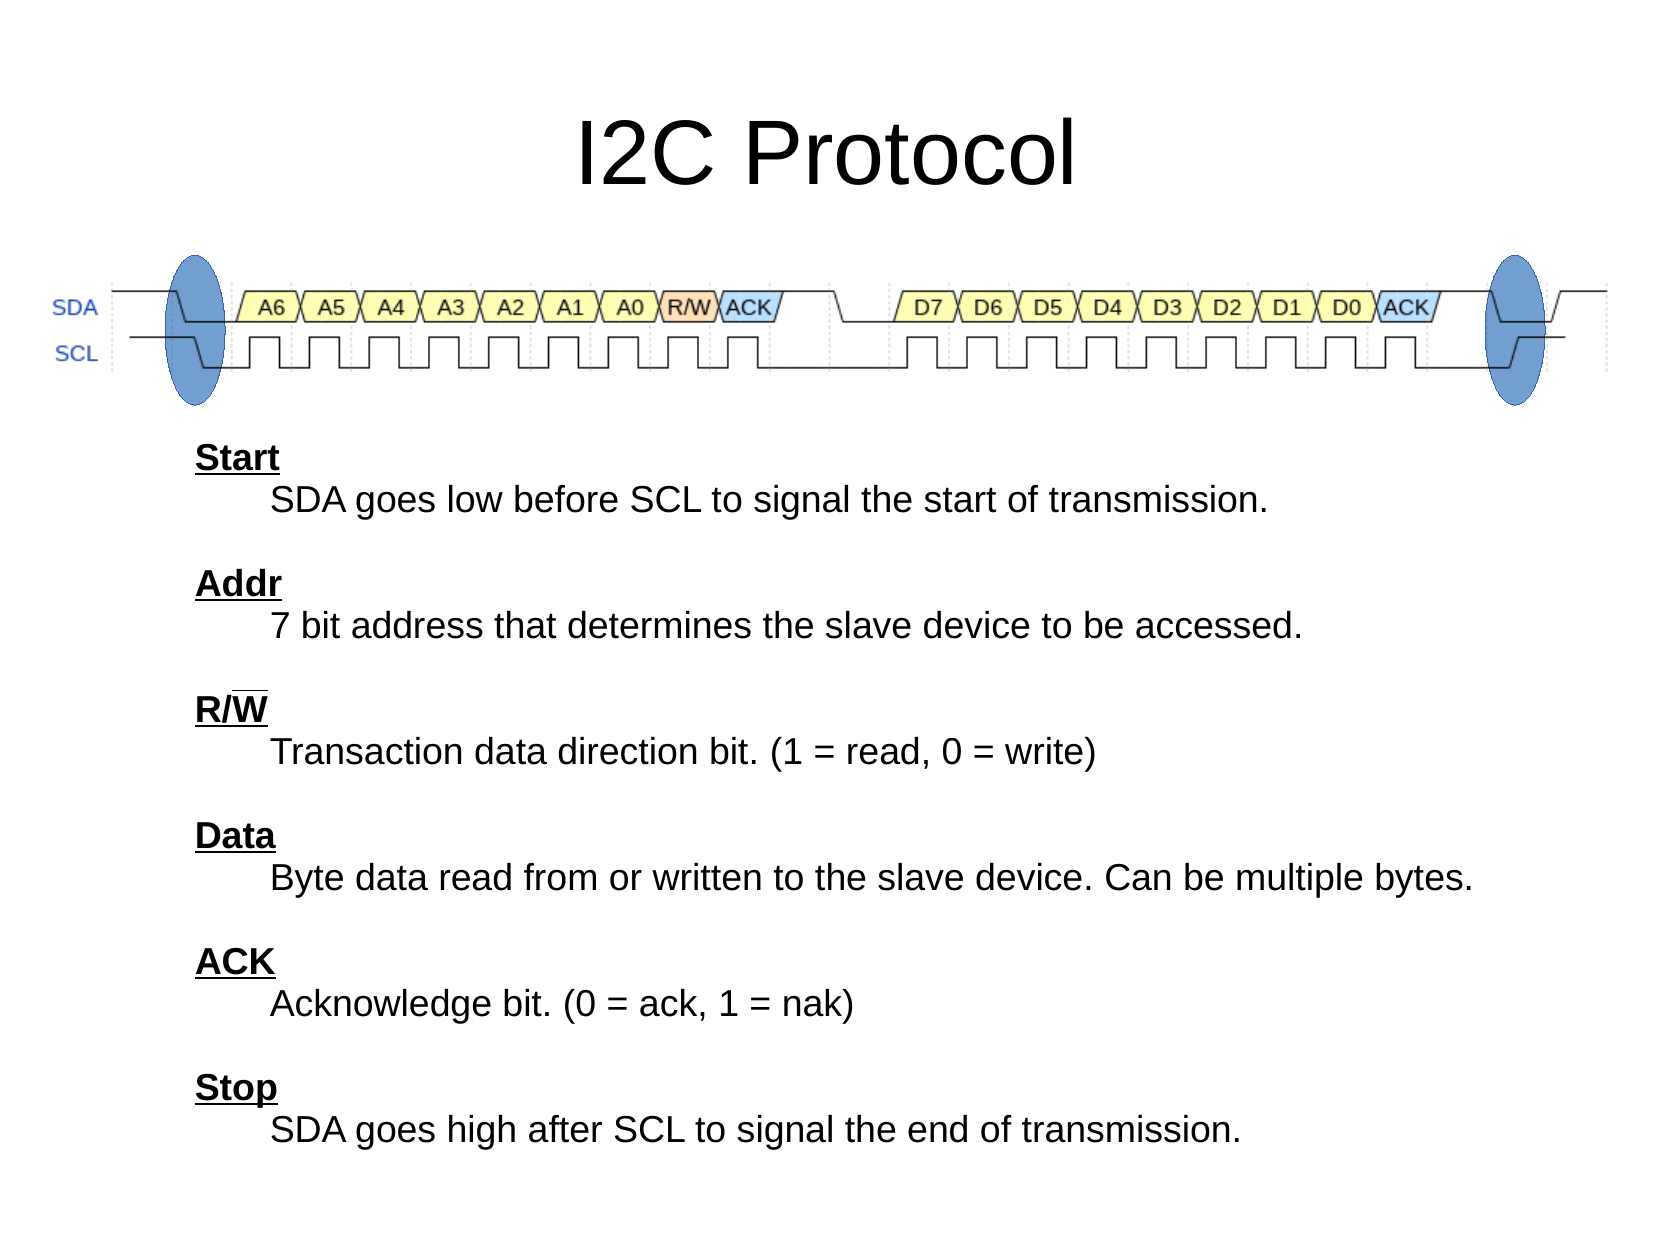

# I2C Protocol
Start
	SDA goes low before SCL to signal the start of transmission.
Addr
	7 bit address that determines the slave device to be accessed.
R/W
	Transaction data direction bit. (1 = read, 0 = write)
Data
	Byte data read from or written to the slave device. Can be multiple bytes.
ACK
	Acknowledge bit. (0 = ack, 1 = nak)
Stop
	SDA goes high after SCL to signal the end of transmission.